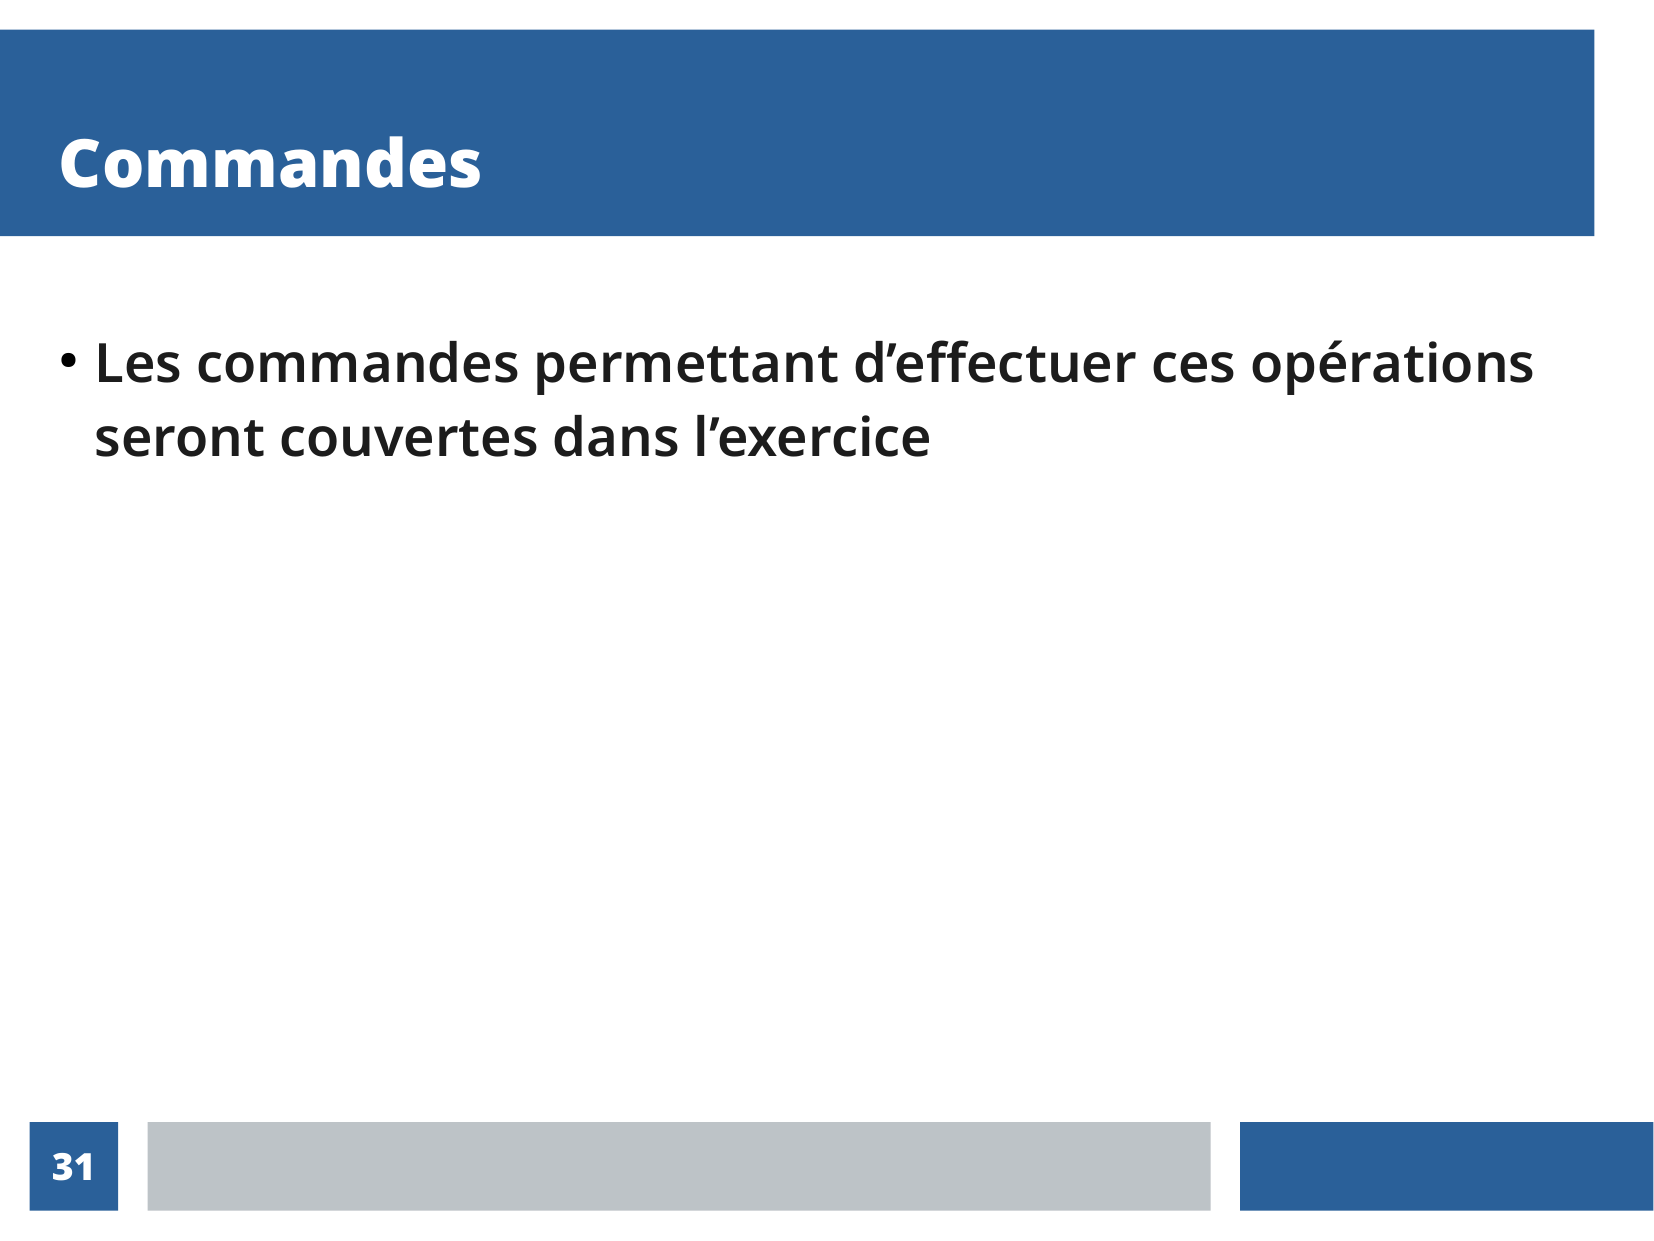

# Commandes
Les commandes permettant d’effectuer ces opérations seront couvertes dans l’exercice
31